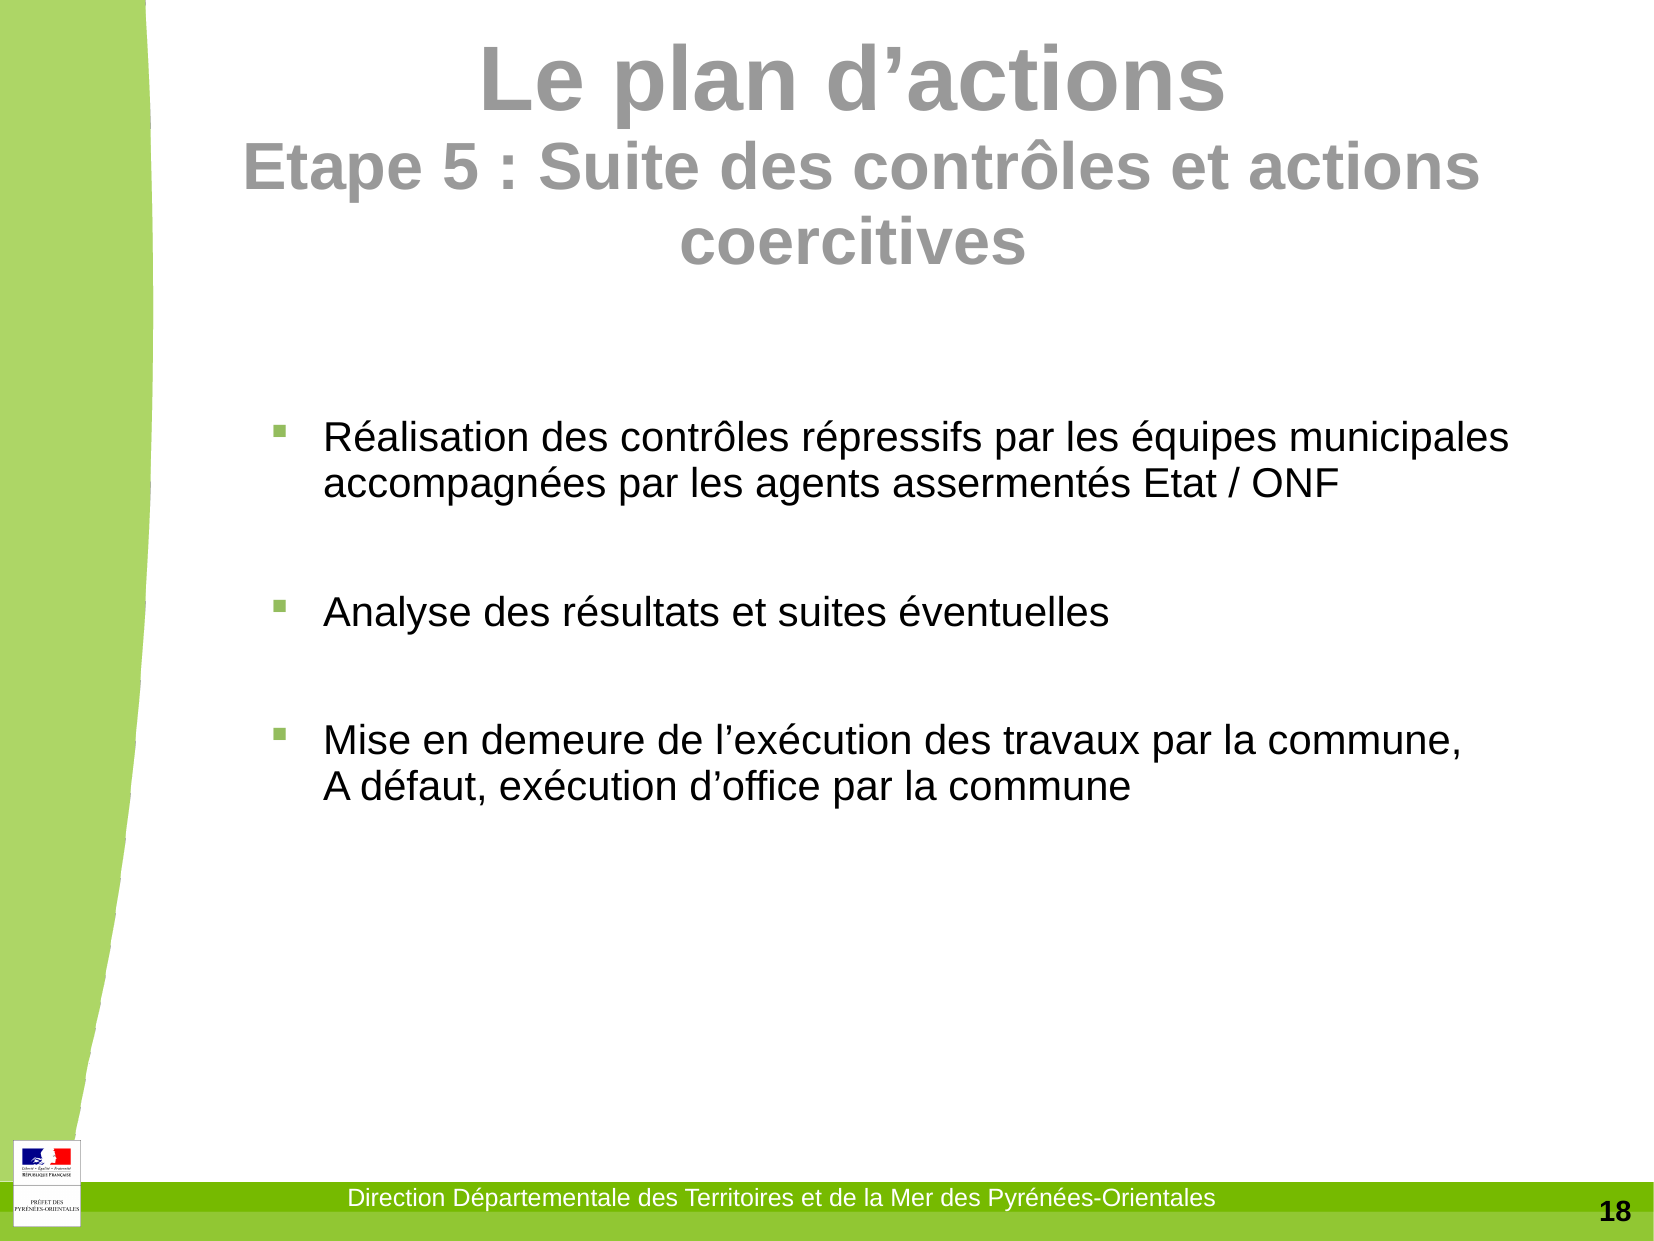

# Le plan d’actions Etape 5 : Suite des contrôles et actions coercitives
Réalisation des contrôles répressifs par les équipes municipales accompagnées par les agents assermentés Etat / ONF
Analyse des résultats et suites éventuelles
Mise en demeure de l’exécution des travaux par la commune, A défaut, exécution d’office par la commune
Direction Départementale des Territoires et de la Mer des Pyrénées-Orientales
18